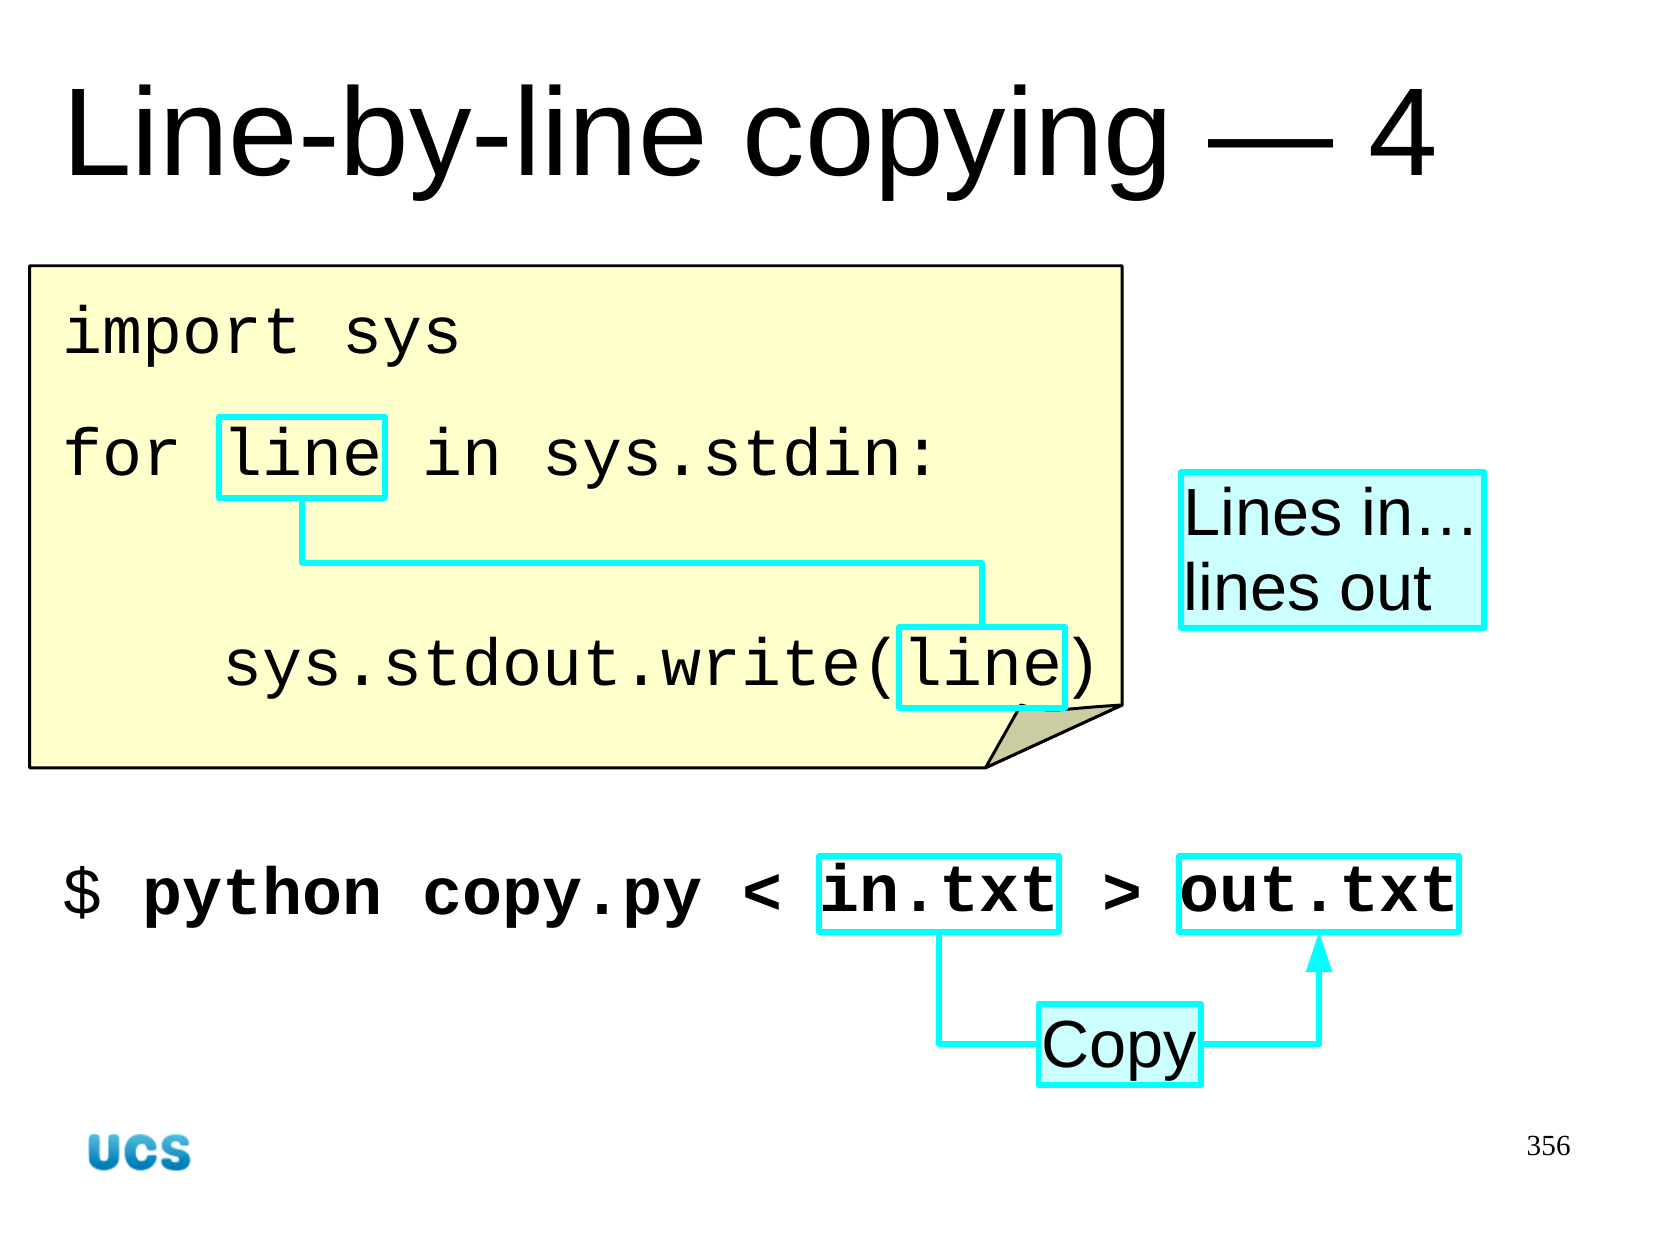

Line-by-line copying — 4
import sys
for
line
in
sys.stdin
:
Lines in…
lines out
sys.stdout
.write(
line
)
$
python copy.py <
in.txt
>
out.txt
Copy
356